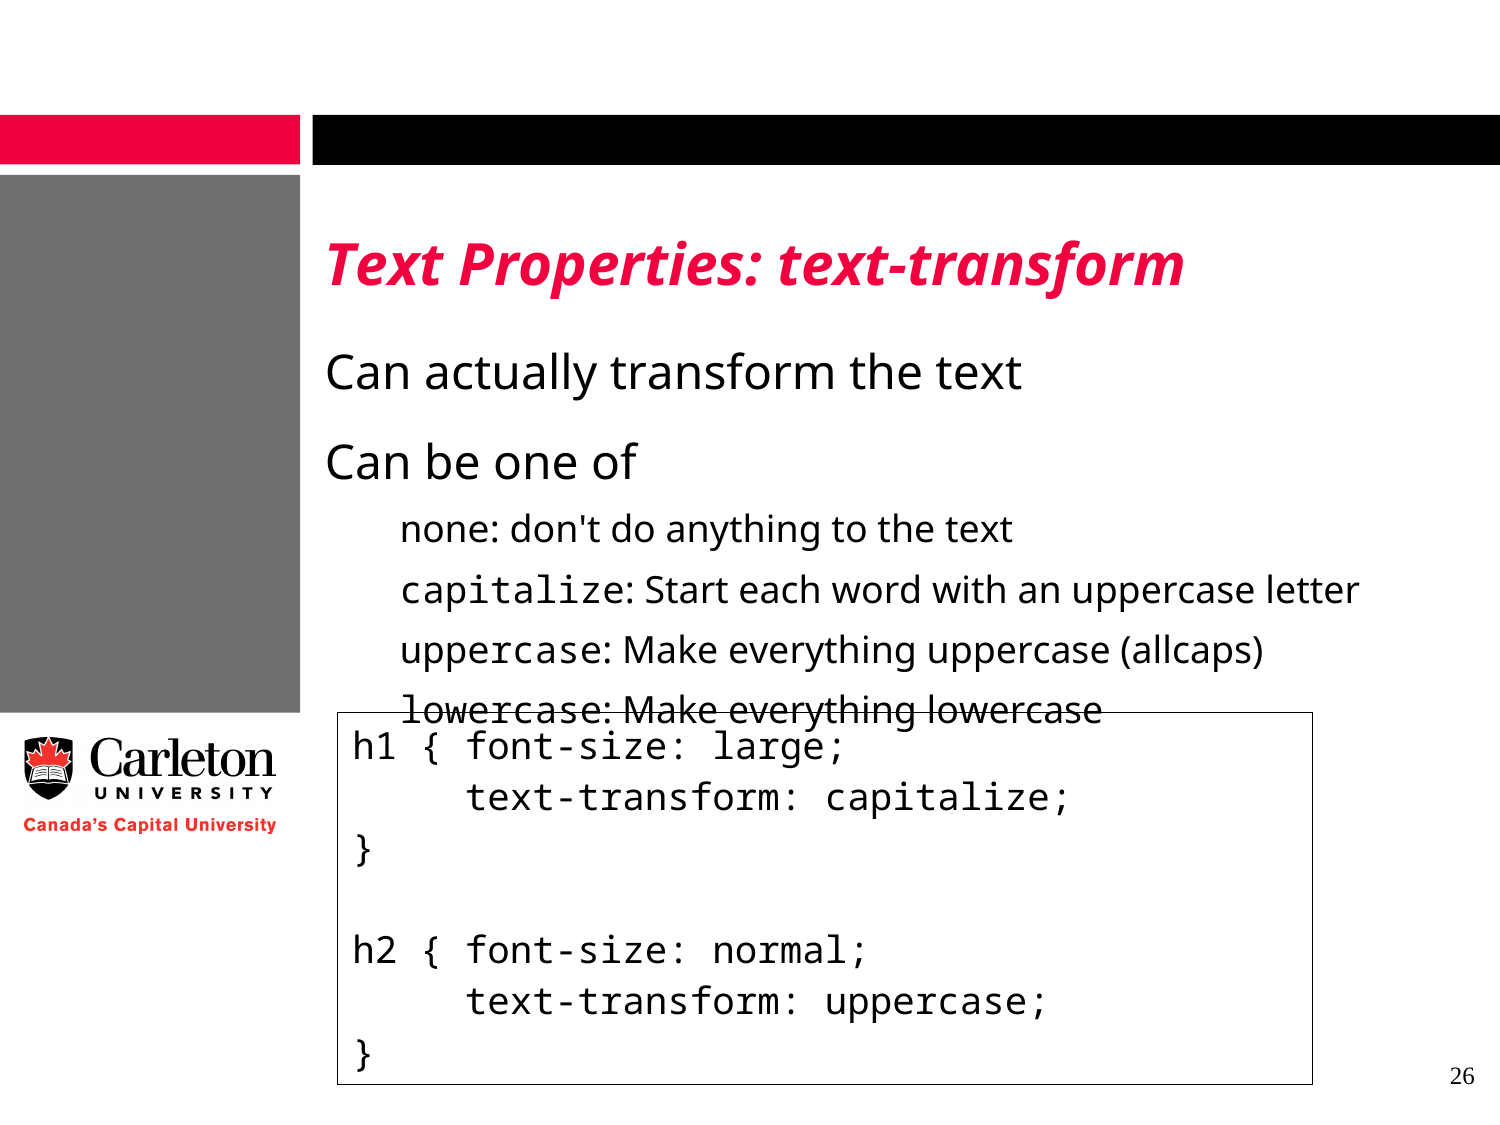

# Text Properties: text-transform
Can actually transform the text
Can be one of
none: don't do anything to the text
capitalize: Start each word with an uppercase letter
uppercase: Make everything uppercase (allcaps)
lowercase: Make everything lowercase
h1 { font-size: large;
 text-transform: capitalize;
}
h2 { font-size: normal;
 text-transform: uppercase;
}
26